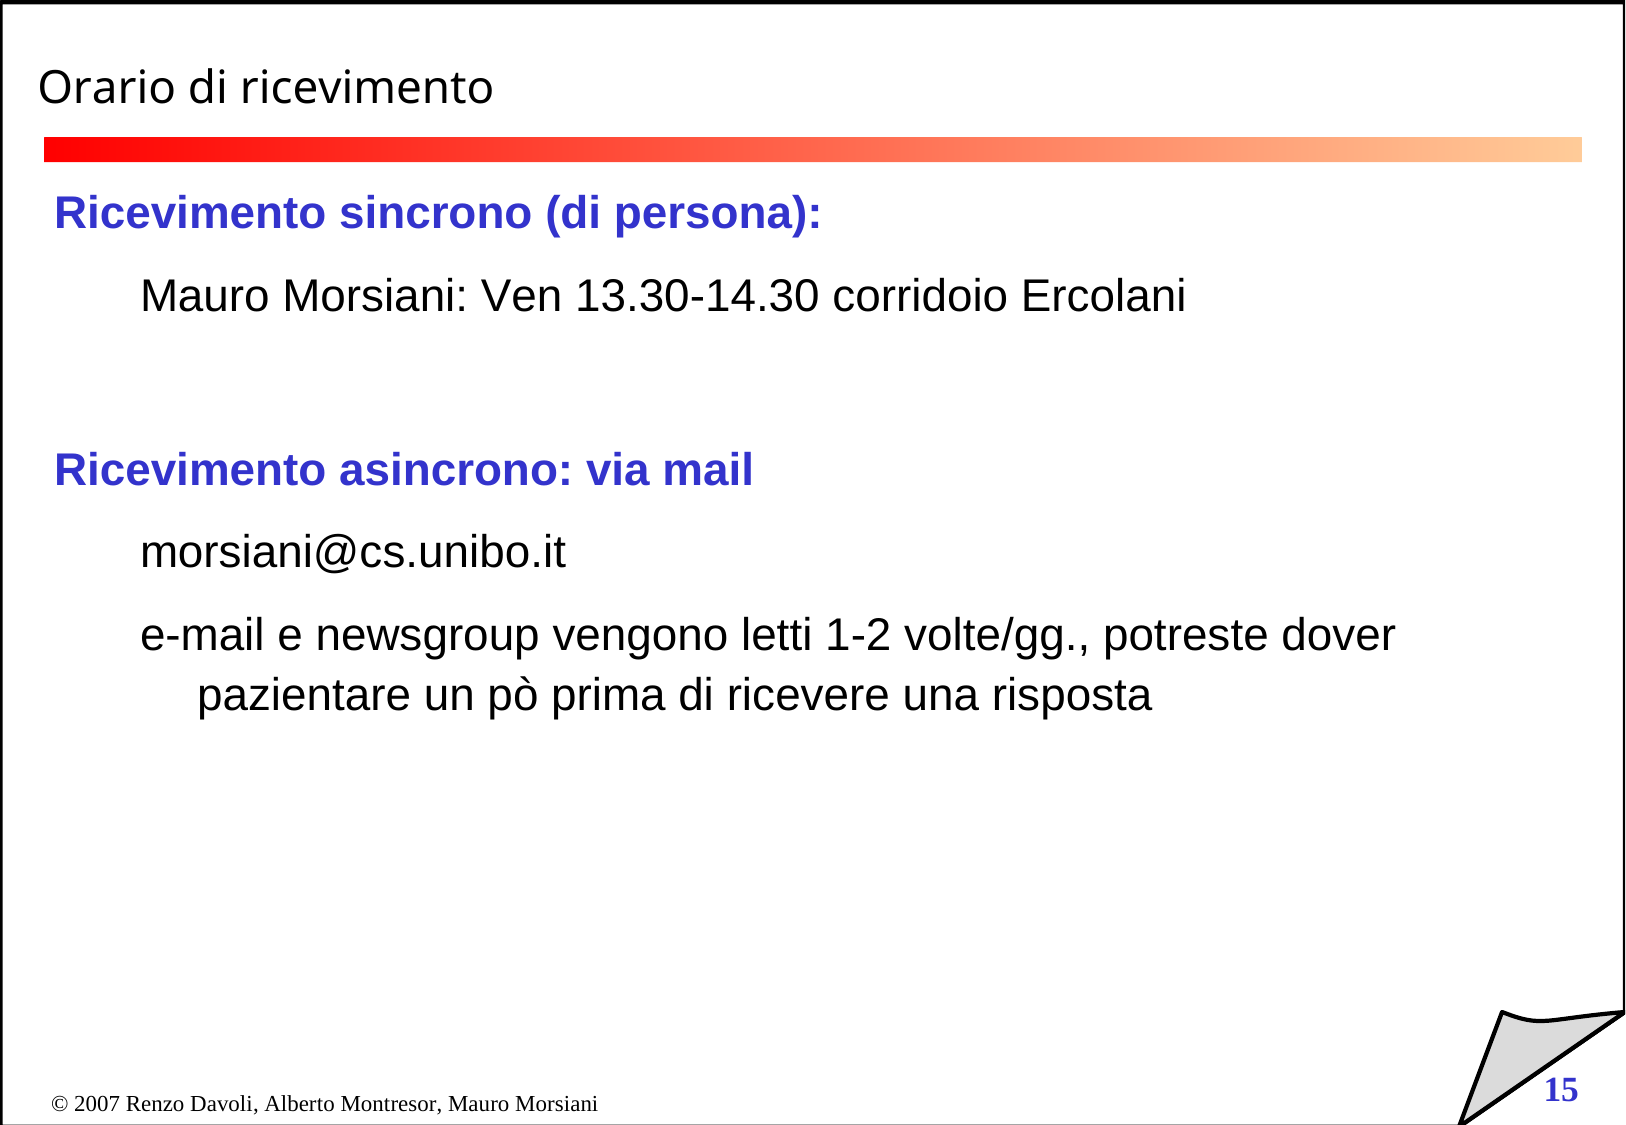

# Orario di ricevimento
Ricevimento sincrono (di persona):
Mauro Morsiani: Ven 13.30-14.30 corridoio Ercolani
Ricevimento asincrono: via mail
morsiani@cs.unibo.it
e-mail e newsgroup vengono letti 1-2 volte/gg., potreste dover pazientare un pò prima di ricevere una risposta